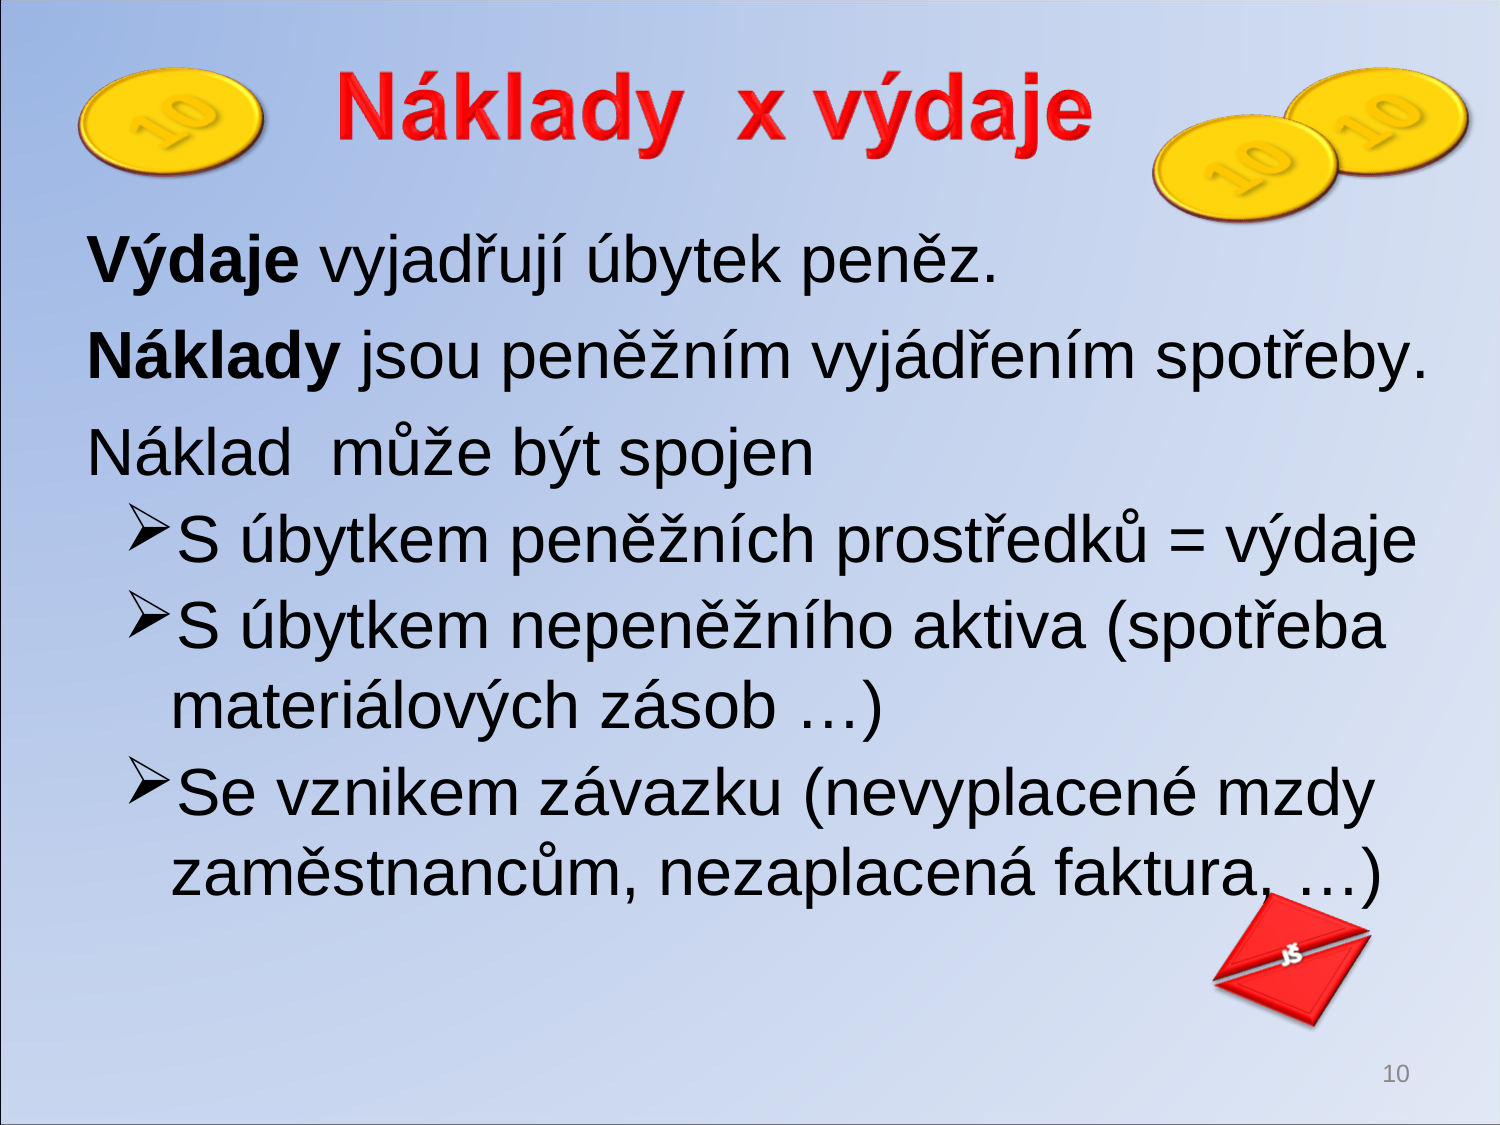

# Výdaje vyjadřují úbytek peněz.
Náklady jsou peněžním vyjádřením spotřeby.
Náklad  může být spojen
S úbytkem peněžních prostředků = výdaje
S úbytkem nepeněžního aktiva (spotřeba materiálových zásob …)
Se vznikem závazku (nevyplacené mzdy zaměstnancům, nezaplacená faktura, …)